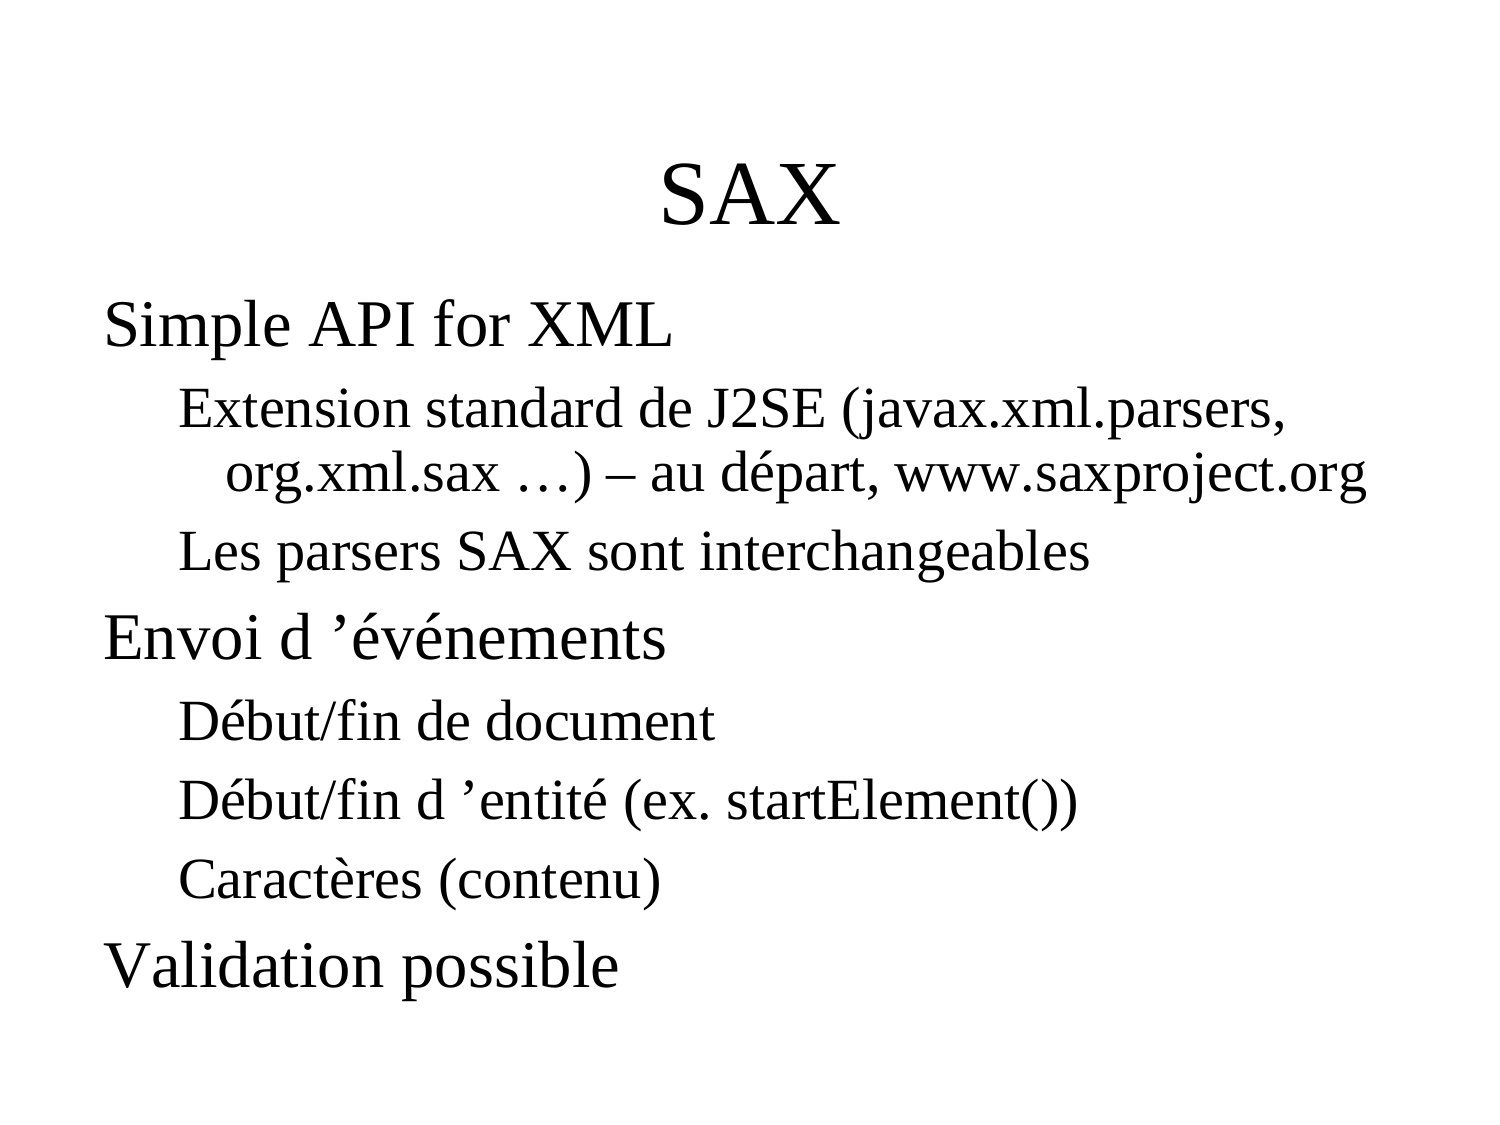

# SAX
Simple API for XML
Extension standard de J2SE (javax.xml.parsers, org.xml.sax …) – au départ, www.saxproject.org
Les parsers SAX sont interchangeables
Envoi d ’événements
Début/fin de document
Début/fin d ’entité (ex. startElement())
Caractères (contenu)
Validation possible